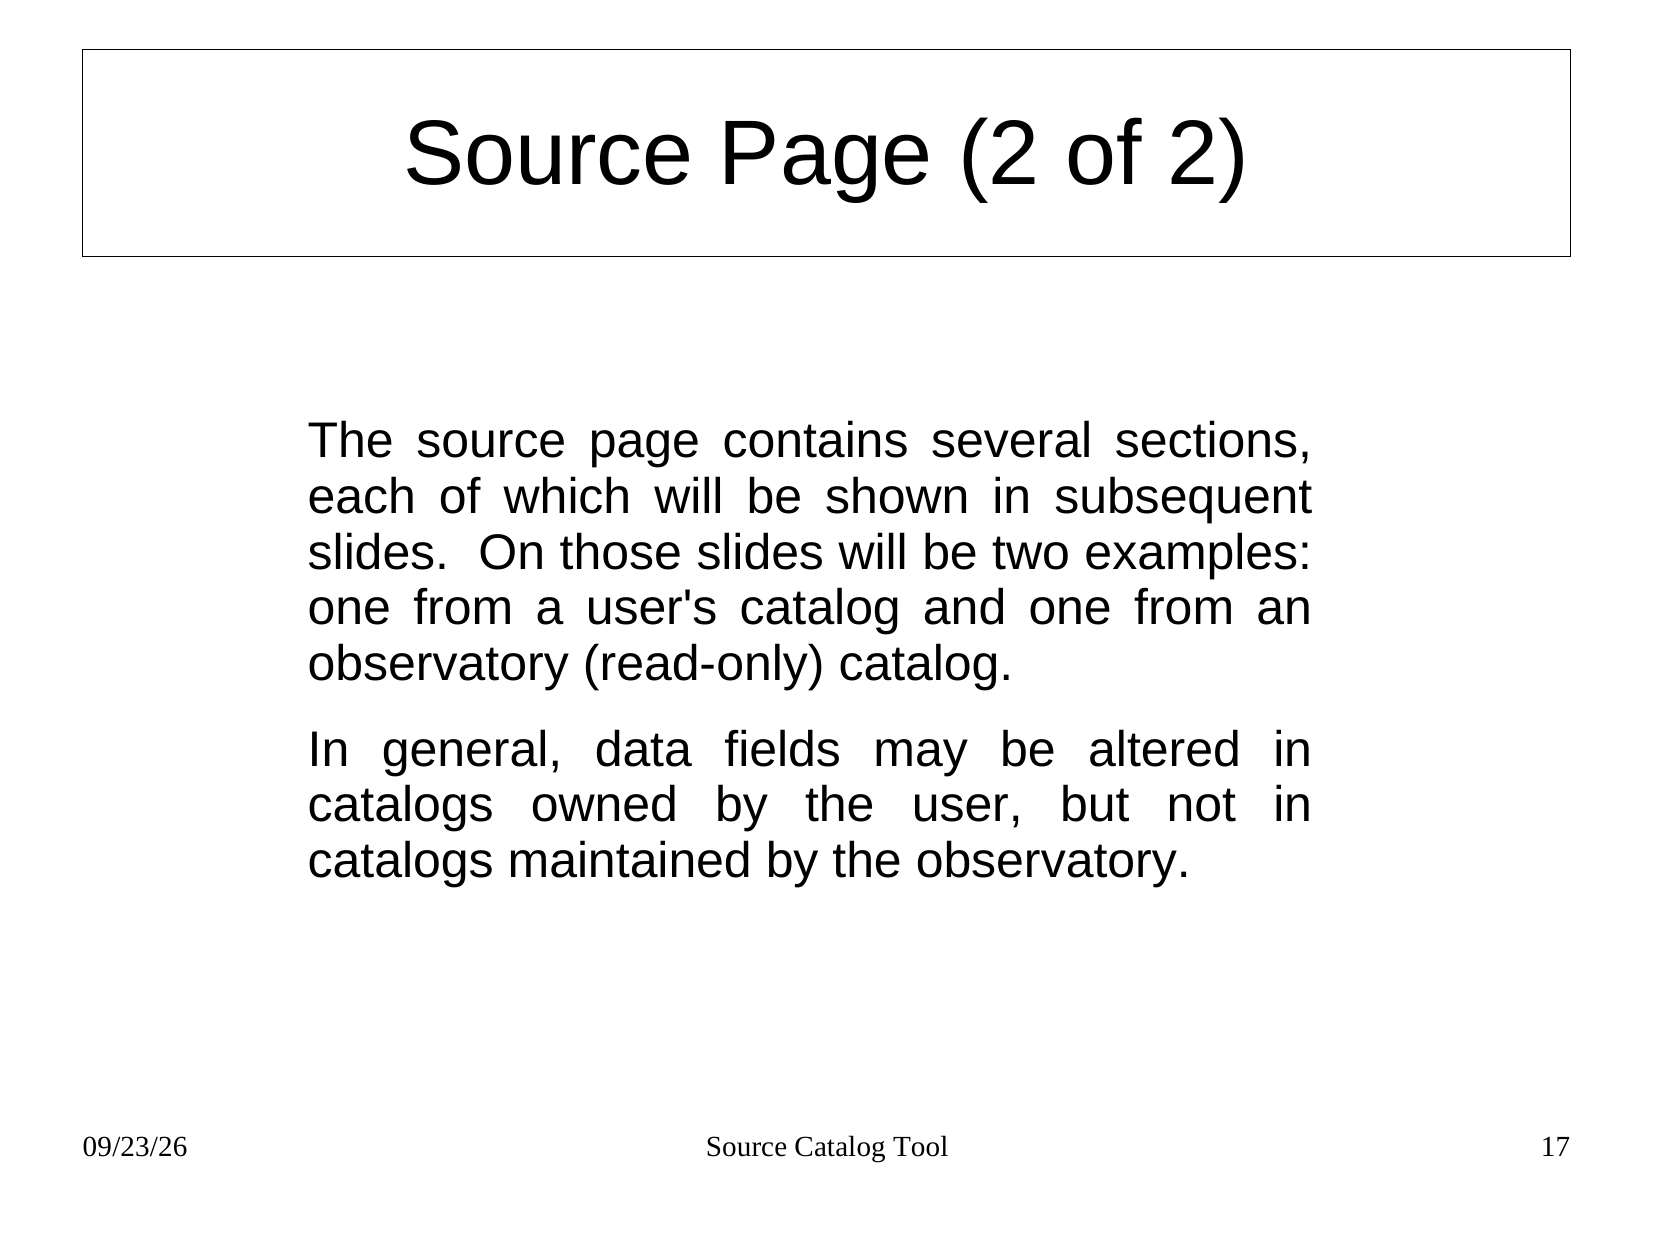

# Source Page (2 of 2)
The source page contains several sections, each of which will be shown in subsequent slides. On those slides will be two examples: one from a user's catalog and one from an observatory (read-only) catalog.
In general, data fields may be altered in catalogs owned by the user, but not in catalogs maintained by the observatory.
Source Catalog Tool
17